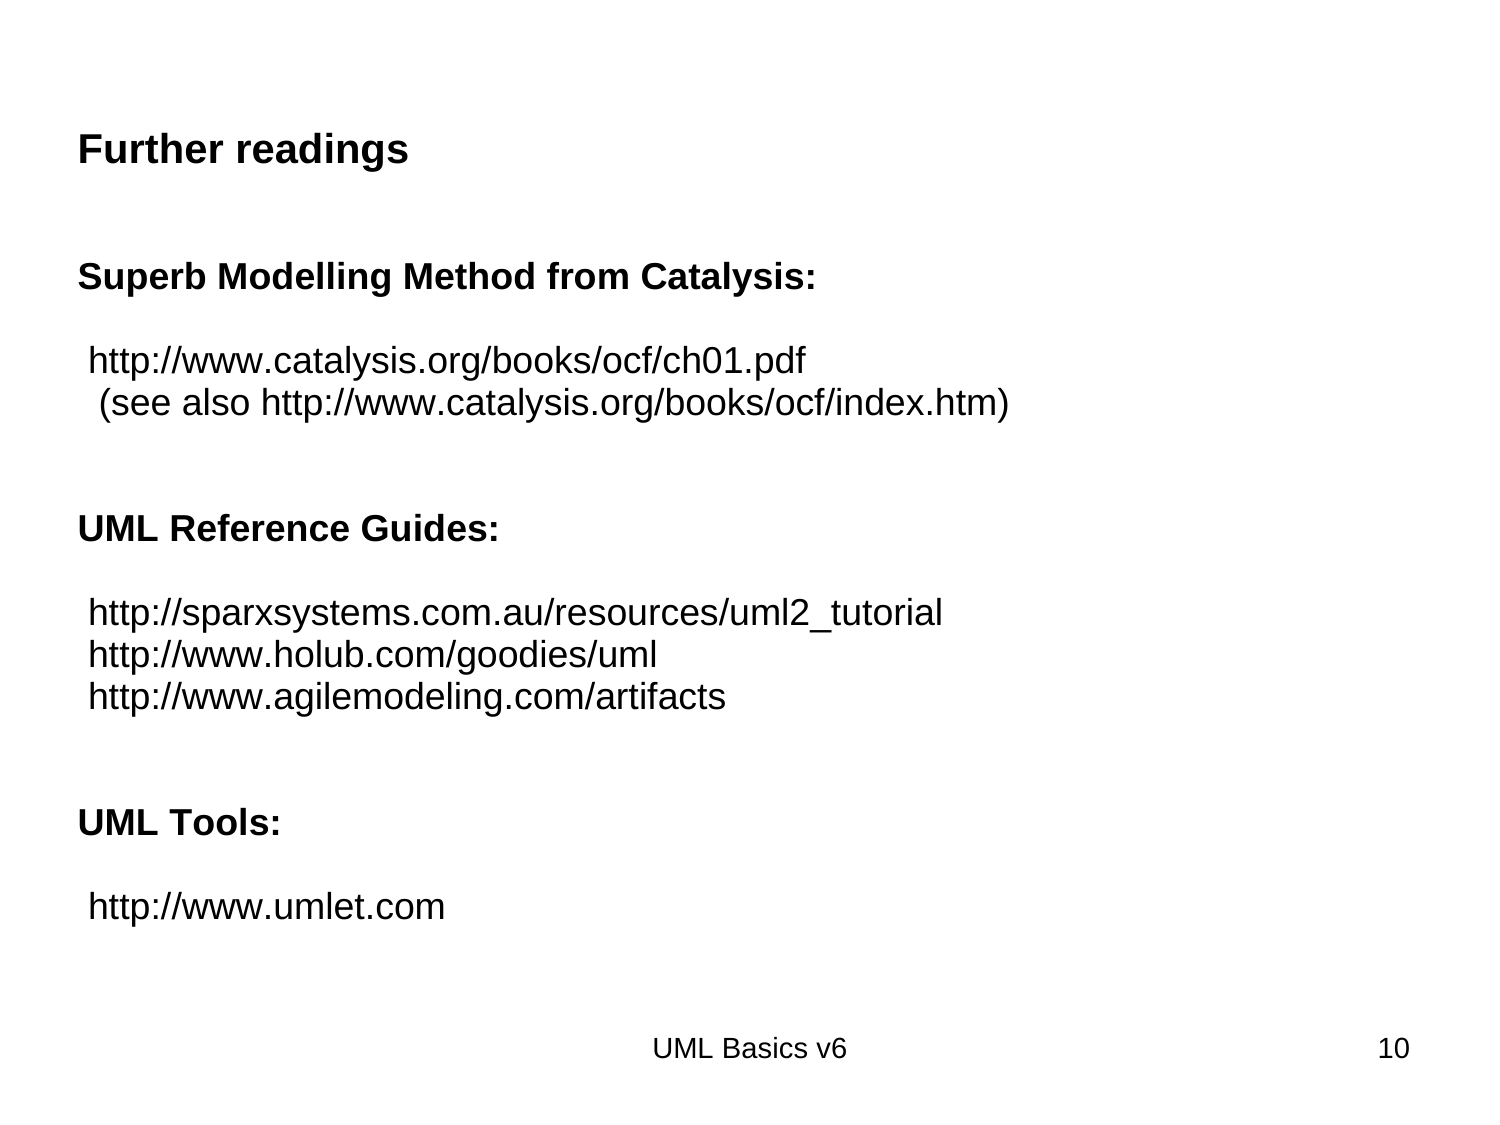

Further readings
Superb Modelling Method from Catalysis:
 http://www.catalysis.org/books/ocf/ch01.pdf
 (see also http://www.catalysis.org/books/ocf/index.htm)
UML Reference Guides:
 http://sparxsystems.com.au/resources/uml2_tutorial
 http://www.holub.com/goodies/uml
 http://www.agilemodeling.com/artifacts
UML Tools:
 http://www.umlet.com
UML Basics v6
10